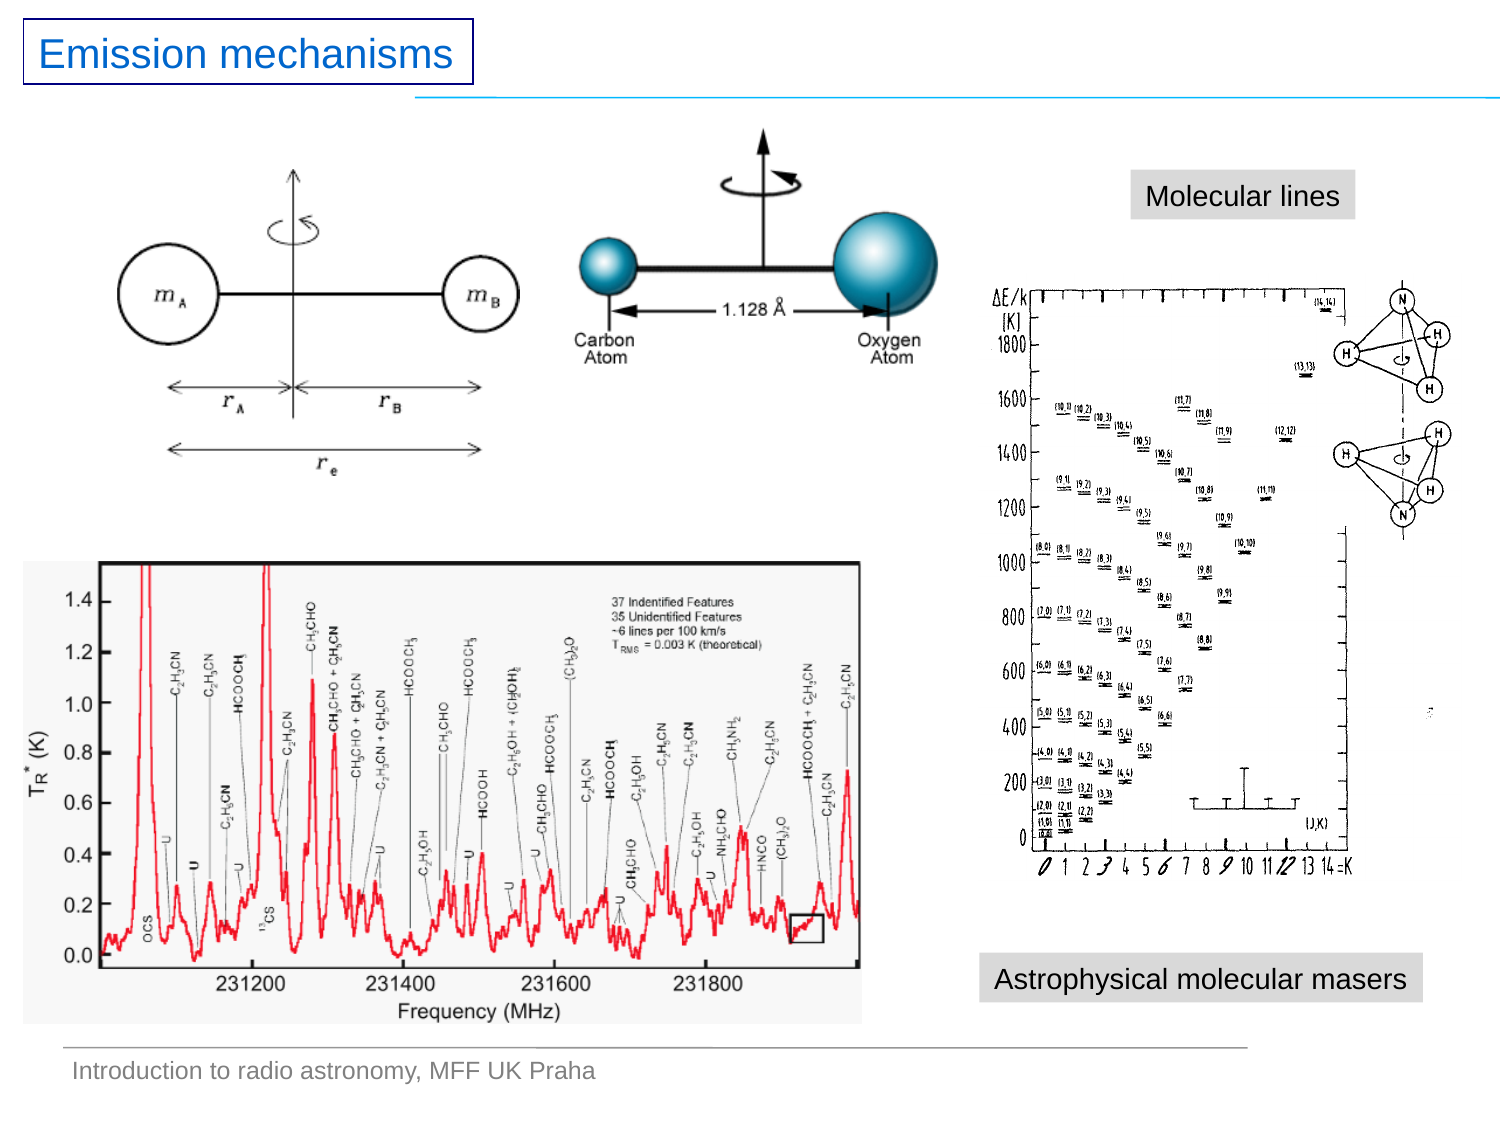

Emission mechanisms
Molecular lines
Astrophysical molecular masers
Introduction to radio astronomy